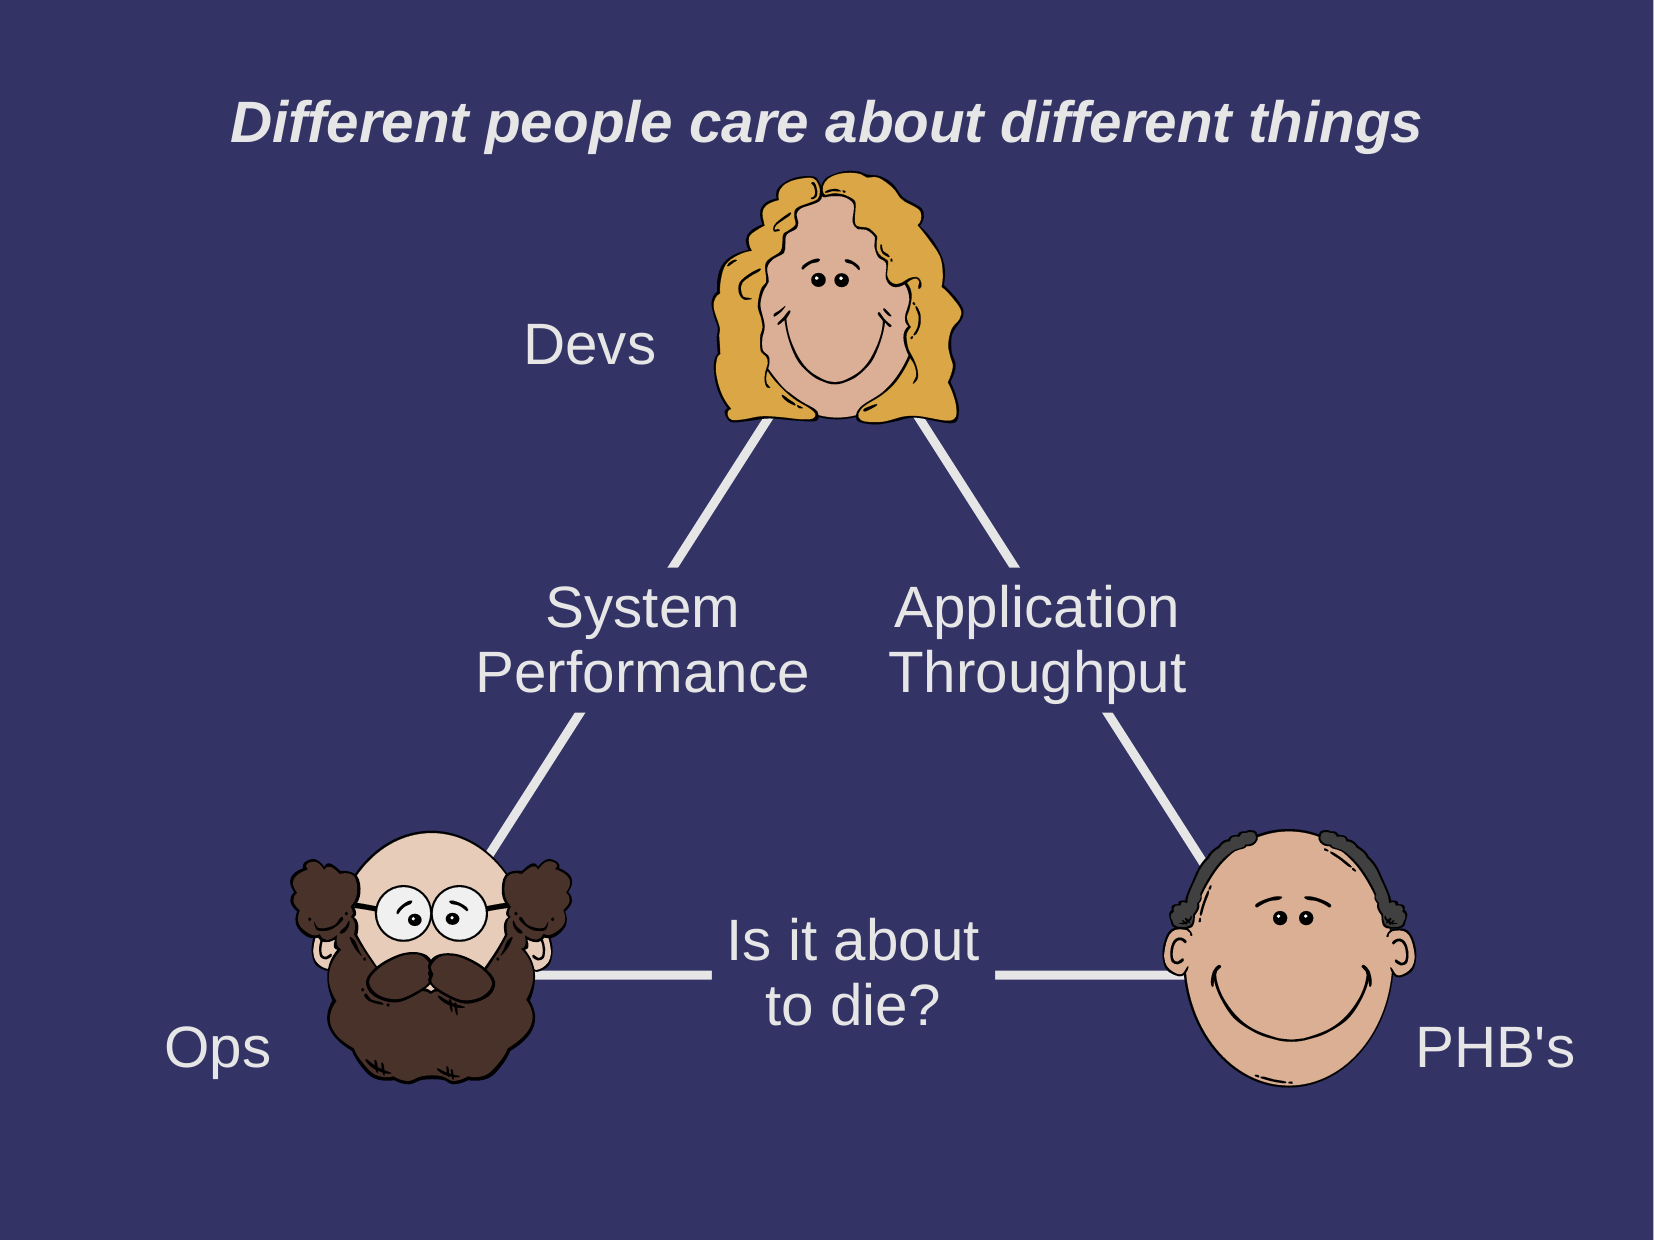

# Different people care about different things
Devs
System
Performance
Application
Throughput
Is it about
to die?
Ops
PHB's